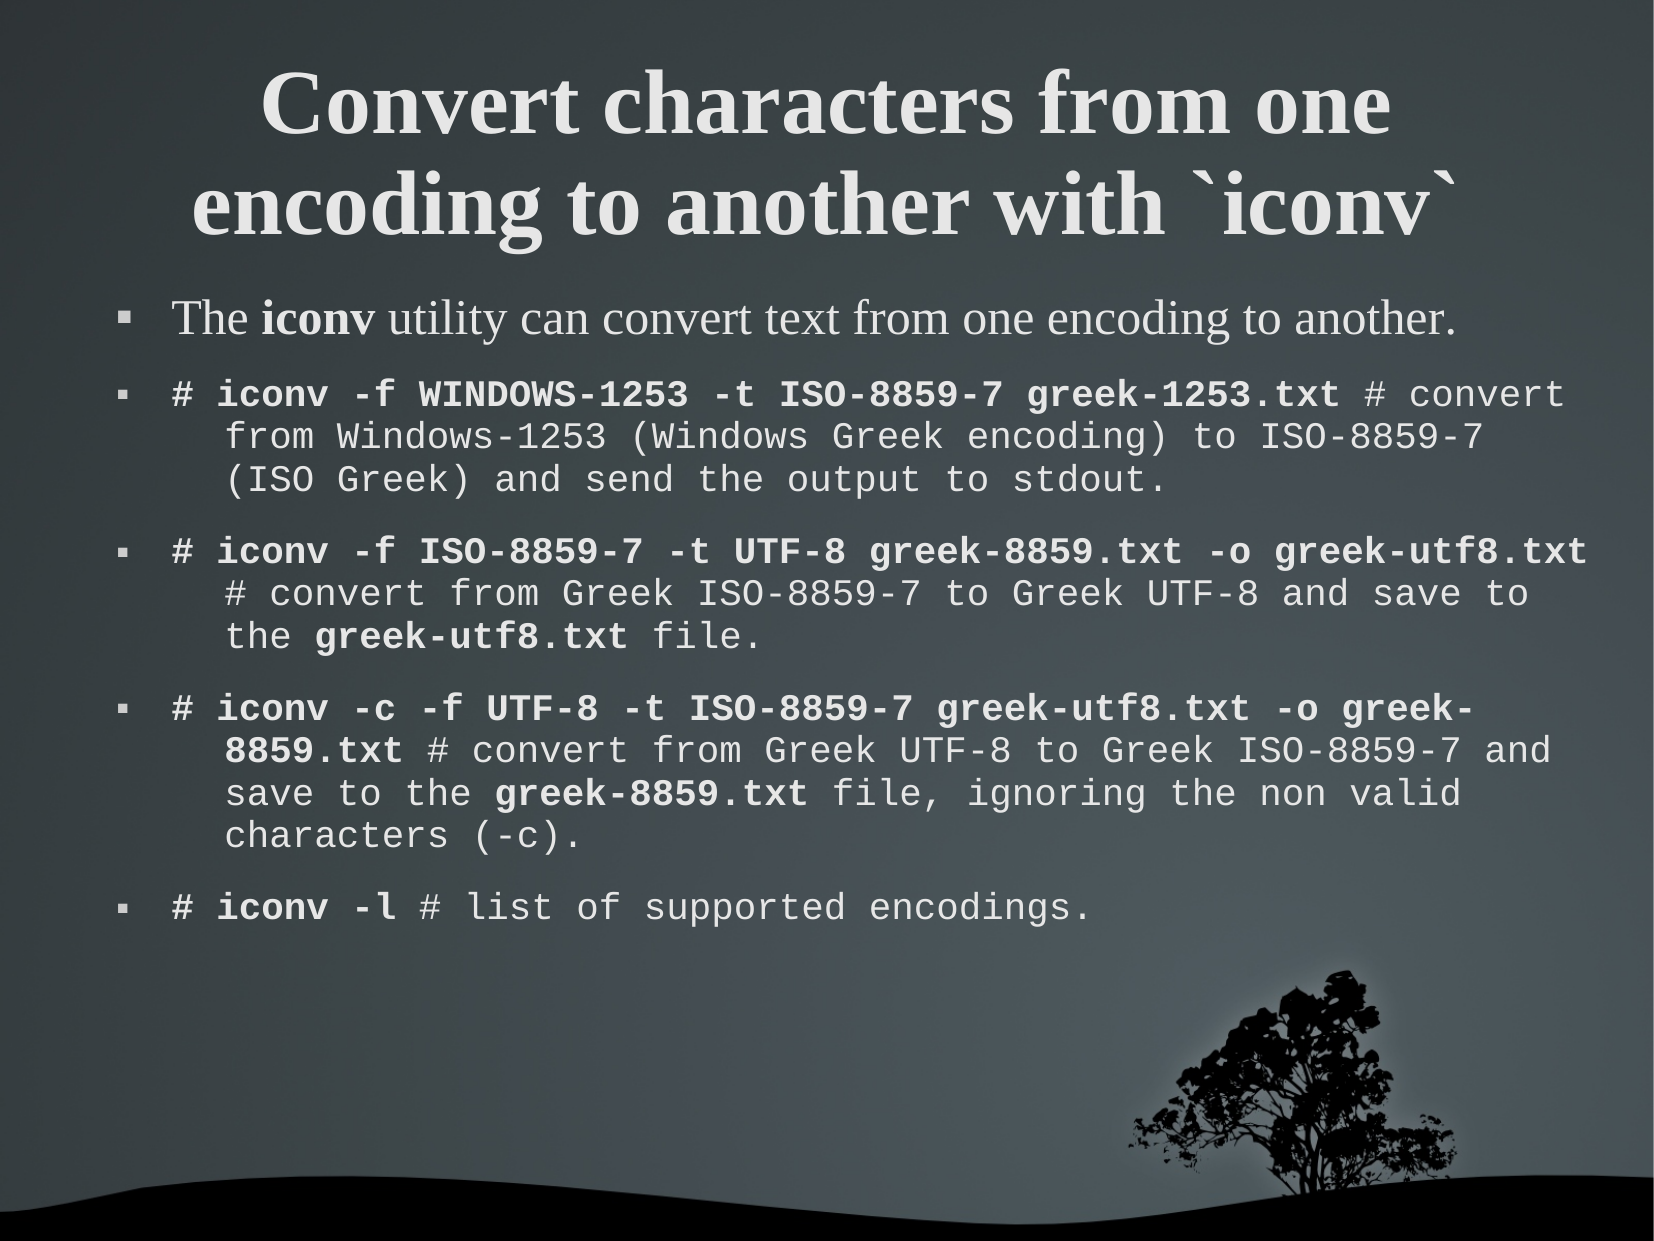

# Convert characters from one encoding to another with `iconv`
The iconv utility can convert text from one encoding to another.
# iconv -f WINDOWS-1253 -t ISO-8859-7 greek-1253.txt # convert from Windows-1253 (Windows Greek encoding) to ISO-8859-7 (ISO Greek) and send the output to stdout.
# iconv -f ISO-8859-7 -t UTF-8 greek-8859.txt -o greek-utf8.txt # convert from Greek ISO-8859-7 to Greek UTF-8 and save to the greek-utf8.txt file.
# iconv -c -f UTF-8 -t ISO-8859-7 greek-utf8.txt -o greek-8859.txt # convert from Greek UTF-8 to Greek ISO-8859-7 and save to the greek-8859.txt file, ignoring the non valid characters (-c).
# iconv -l # list of supported encodings.